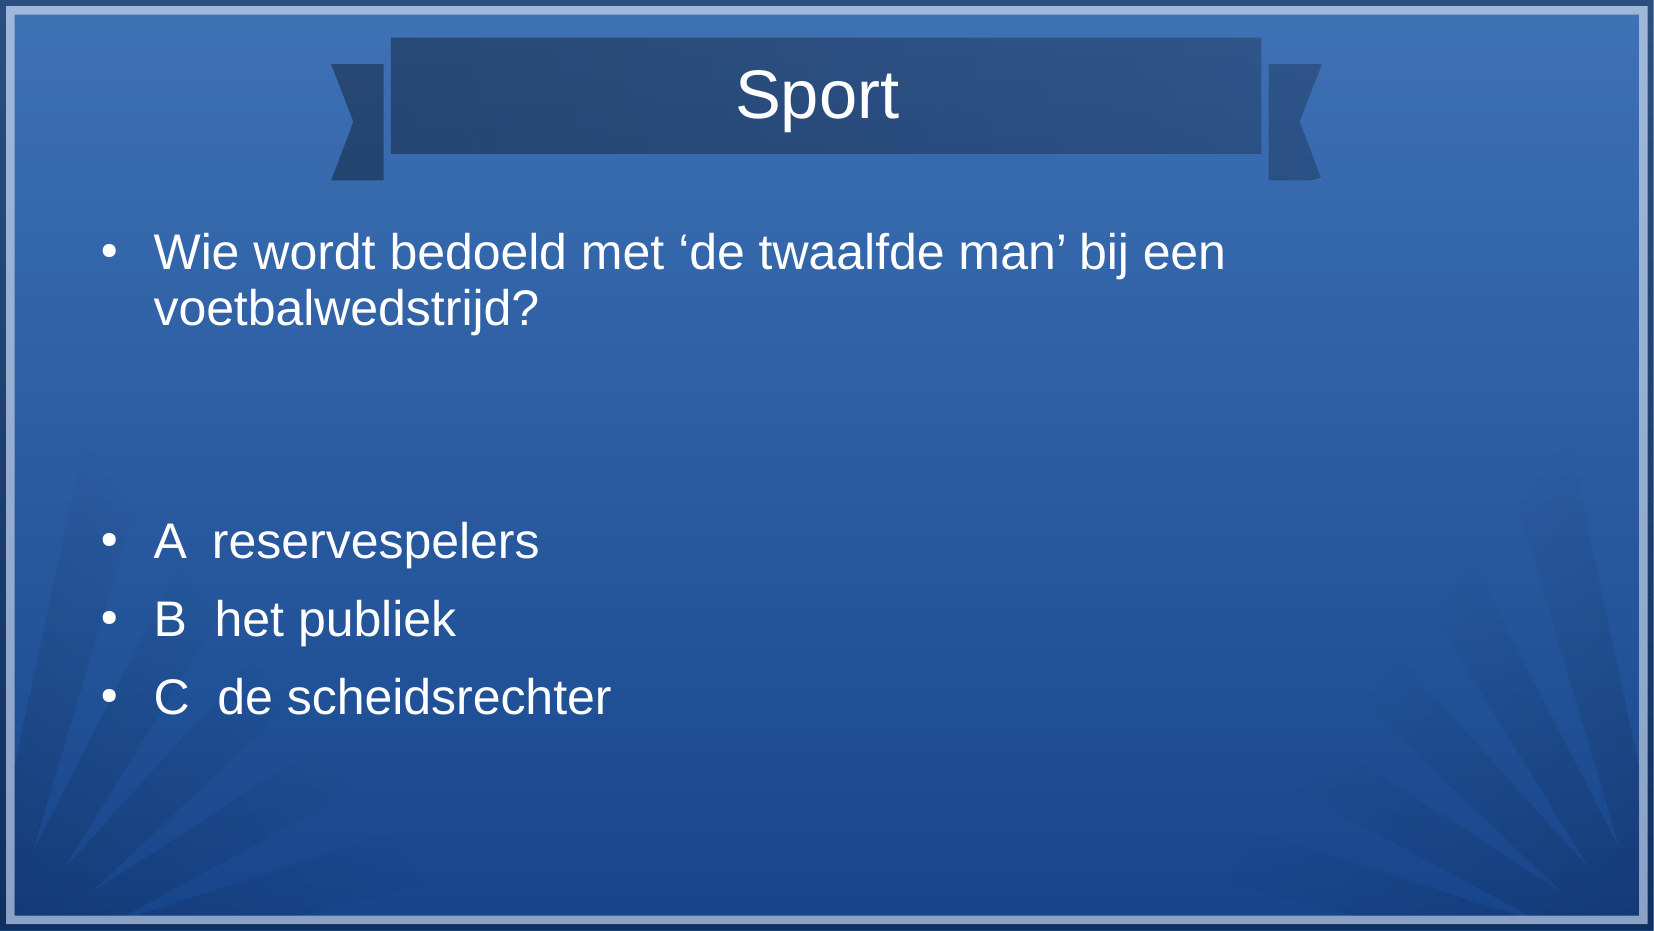

# Sport
Wie wordt bedoeld met ‘de twaalfde man’ bij een voetbalwedstrijd?
A reservespelers
B het publiek
C de scheidsrechter